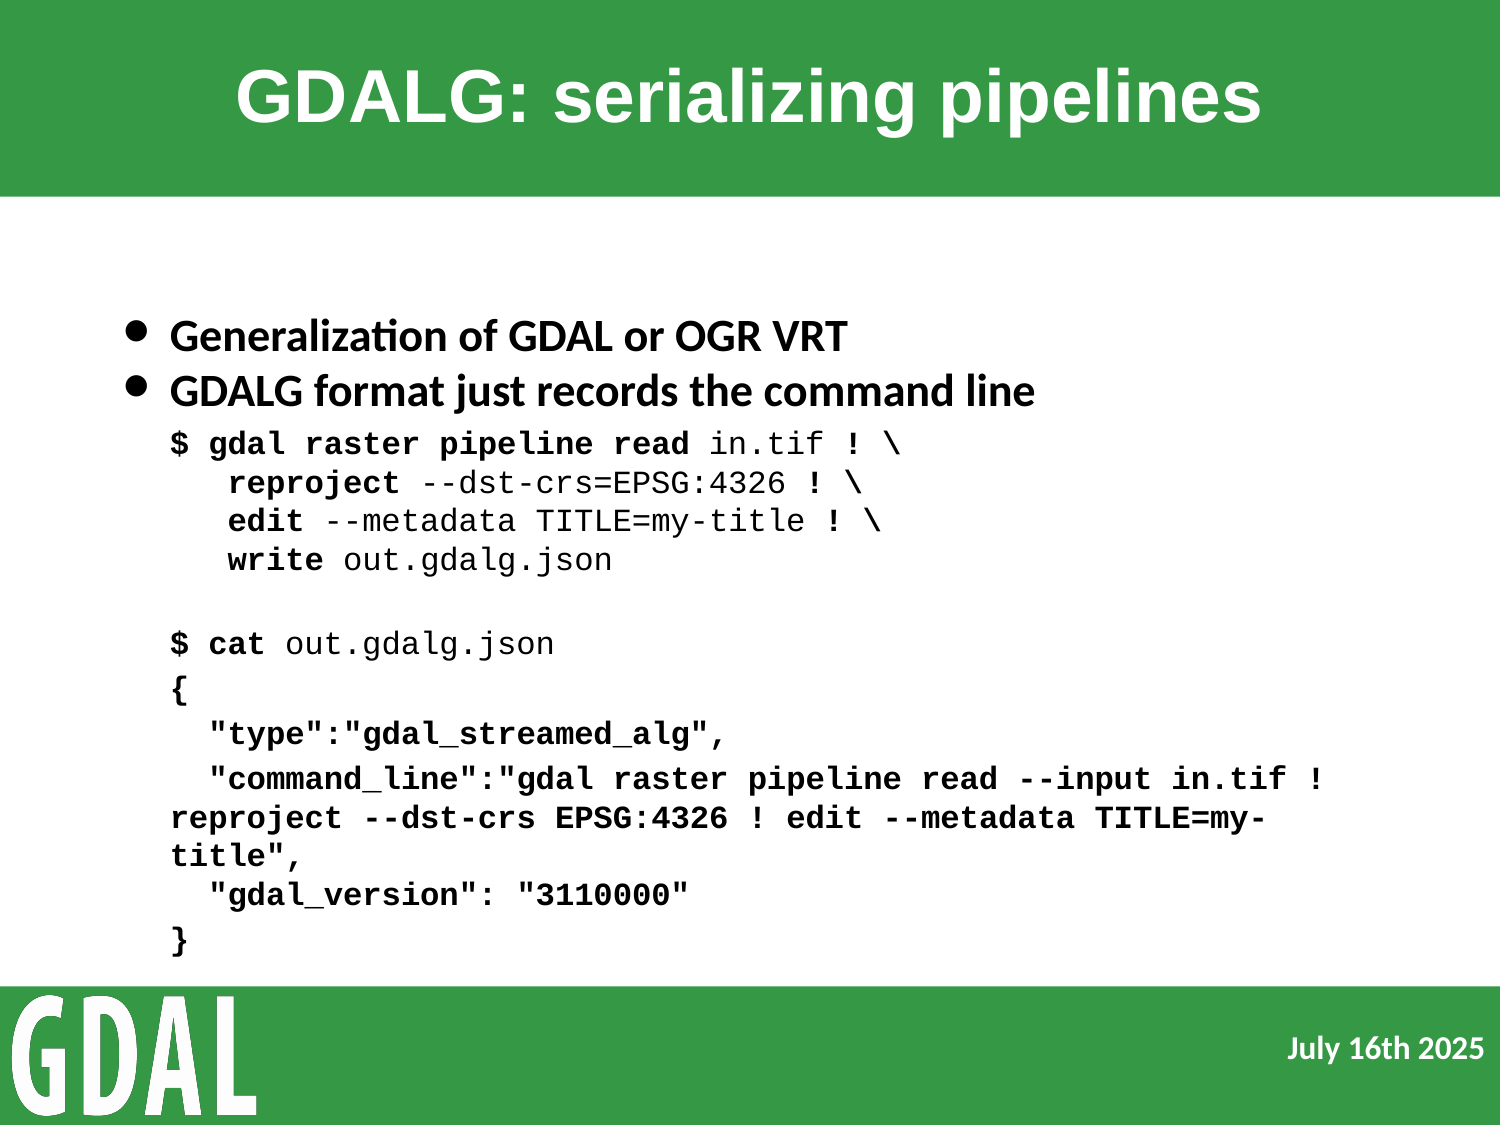

# GDALG: serializing pipelines
Generalization of GDAL or OGR VRT
GDALG format just records the command line
$ gdal raster pipeline read in.tif ! \
 reproject --dst-crs=EPSG:4326 ! \
 edit --metadata TITLE=my-title ! \
 write out.gdalg.json
$ cat out.gdalg.json
{
 "type":"gdal_streamed_alg",
 "command_line":"gdal raster pipeline read --input in.tif ! reproject --dst-crs EPSG:4326 ! edit --metadata TITLE=my-title",
 "gdal_version": "3110000"
}